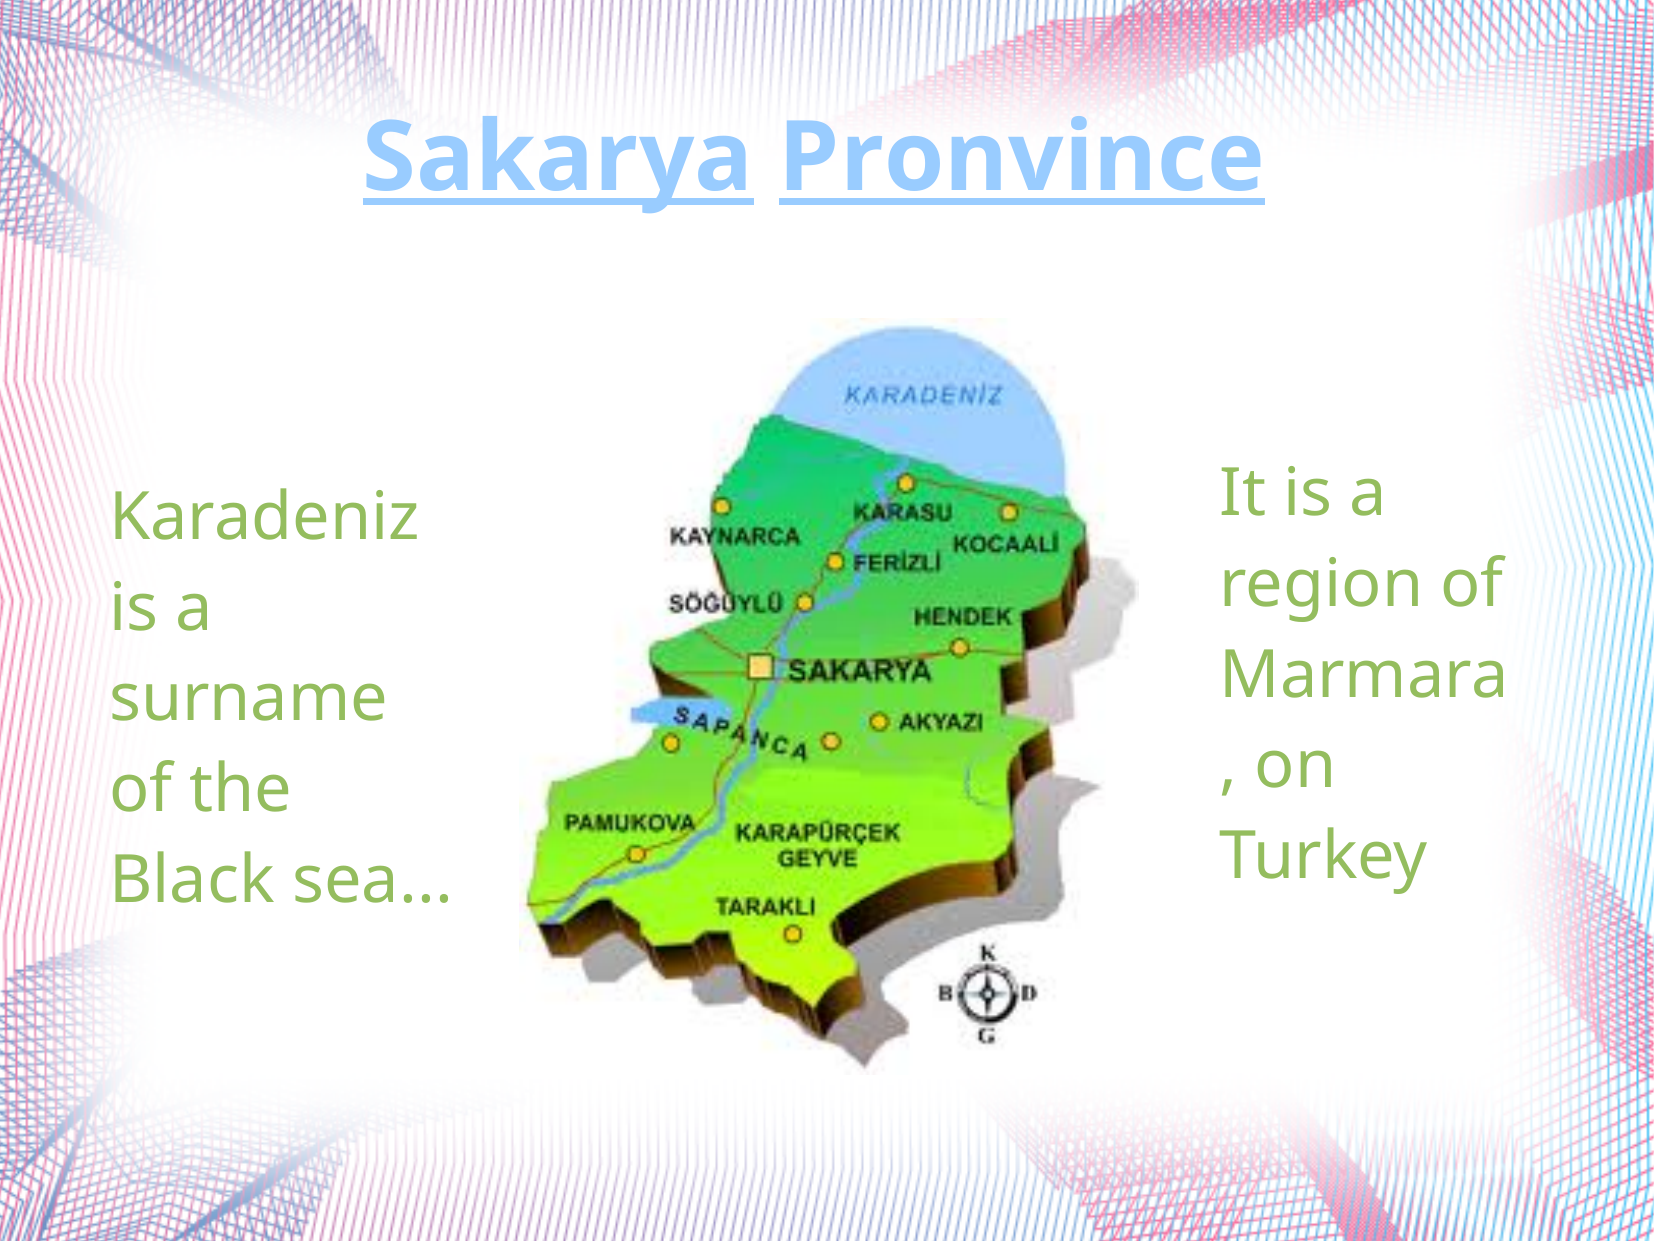

# Sakarya Pronvince
It is a region of Marmara, on Turkey
Karadeniz is a surname of the
Black sea...